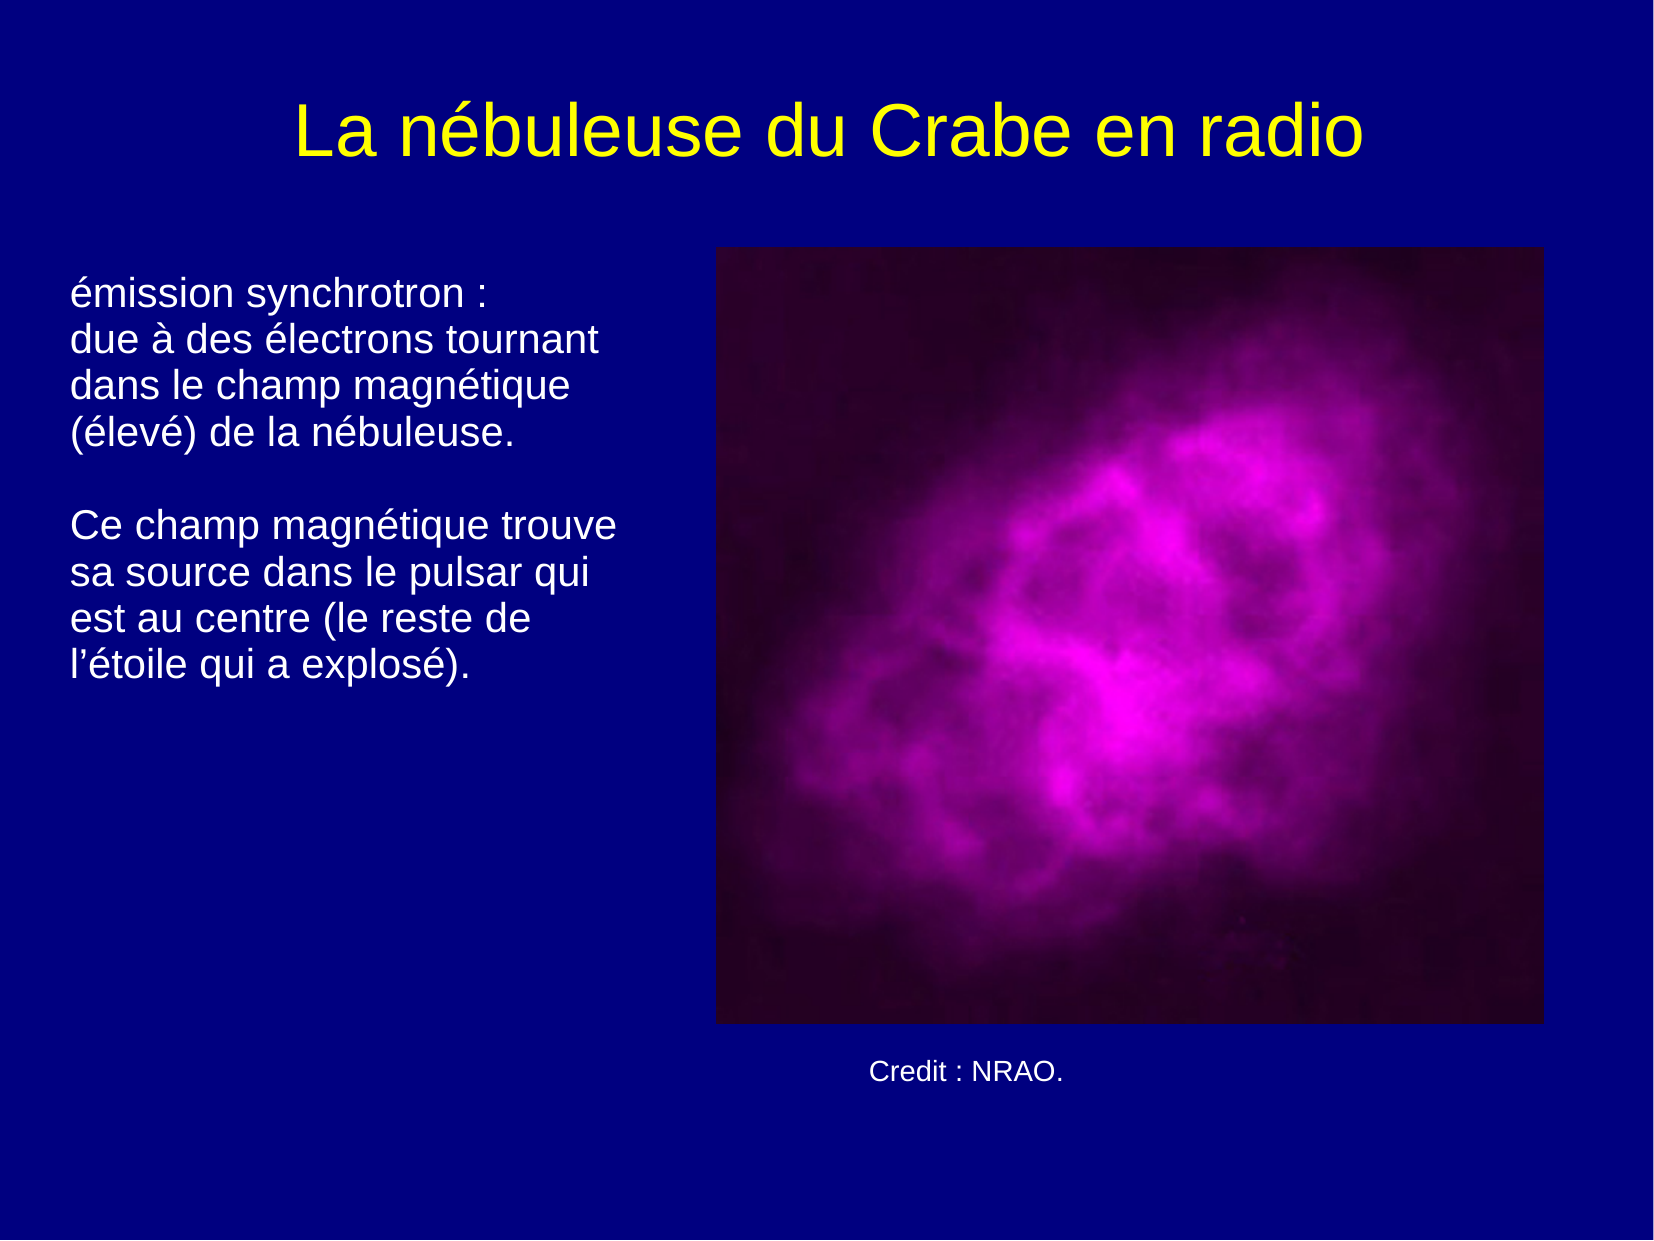

# La nébuleuse du Crabe en radio
émission synchrotron :
due à des électrons tournant dans le champ magnétique (élevé) de la nébuleuse.
Ce champ magnétique trouve sa source dans le pulsar qui est au centre (le reste de l’étoile qui a explosé).
Credit : NRAO.